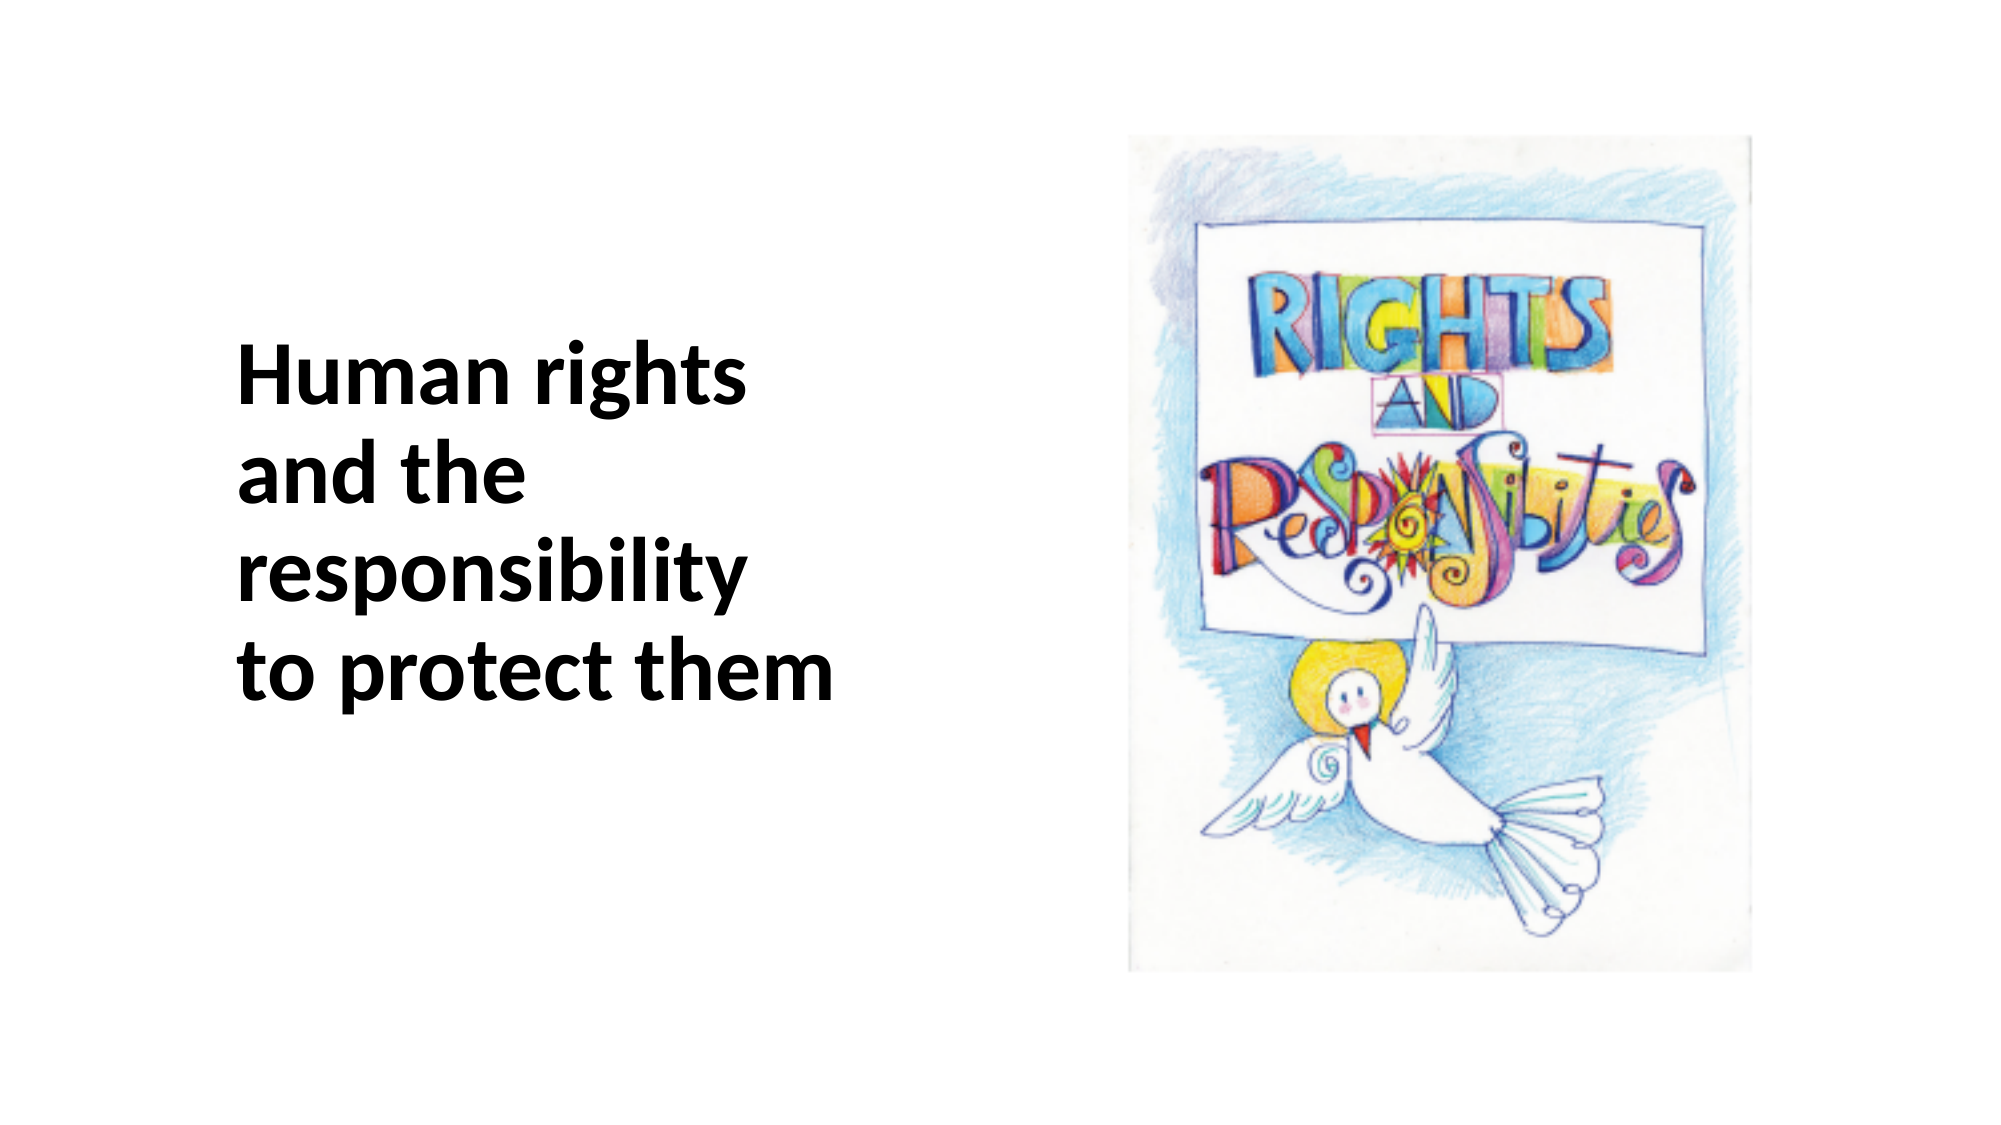

# Human rights and the responsibility to protect them